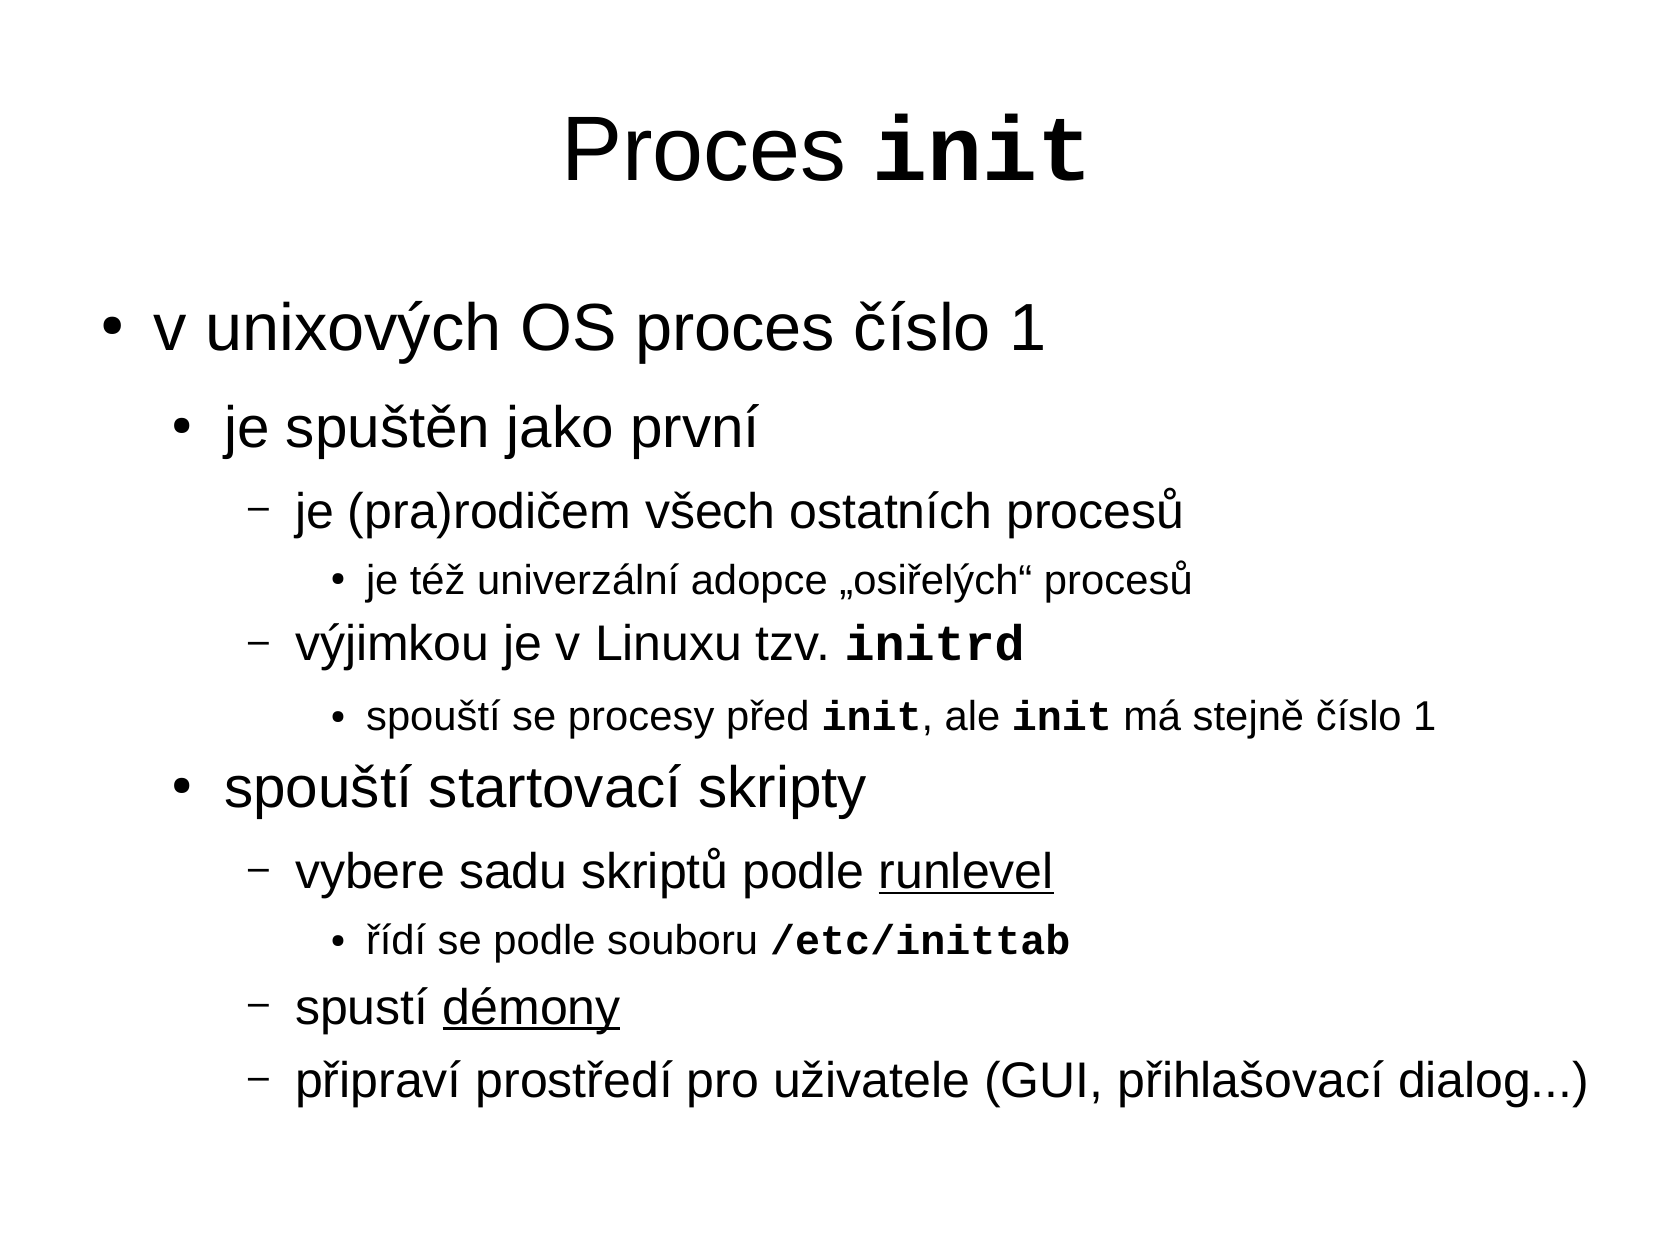

# Proces init
v unixových OS proces číslo 1
je spuštěn jako první
je (pra)rodičem všech ostatních procesů
je též univerzální adopce „osiřelých“ procesů
výjimkou je v Linuxu tzv. initrd
spouští se procesy před init, ale init má stejně číslo 1
spouští startovací skripty
vybere sadu skriptů podle runlevel
řídí se podle souboru /etc/inittab
spustí démony
připraví prostředí pro uživatele (GUI, přihlašovací dialog...)